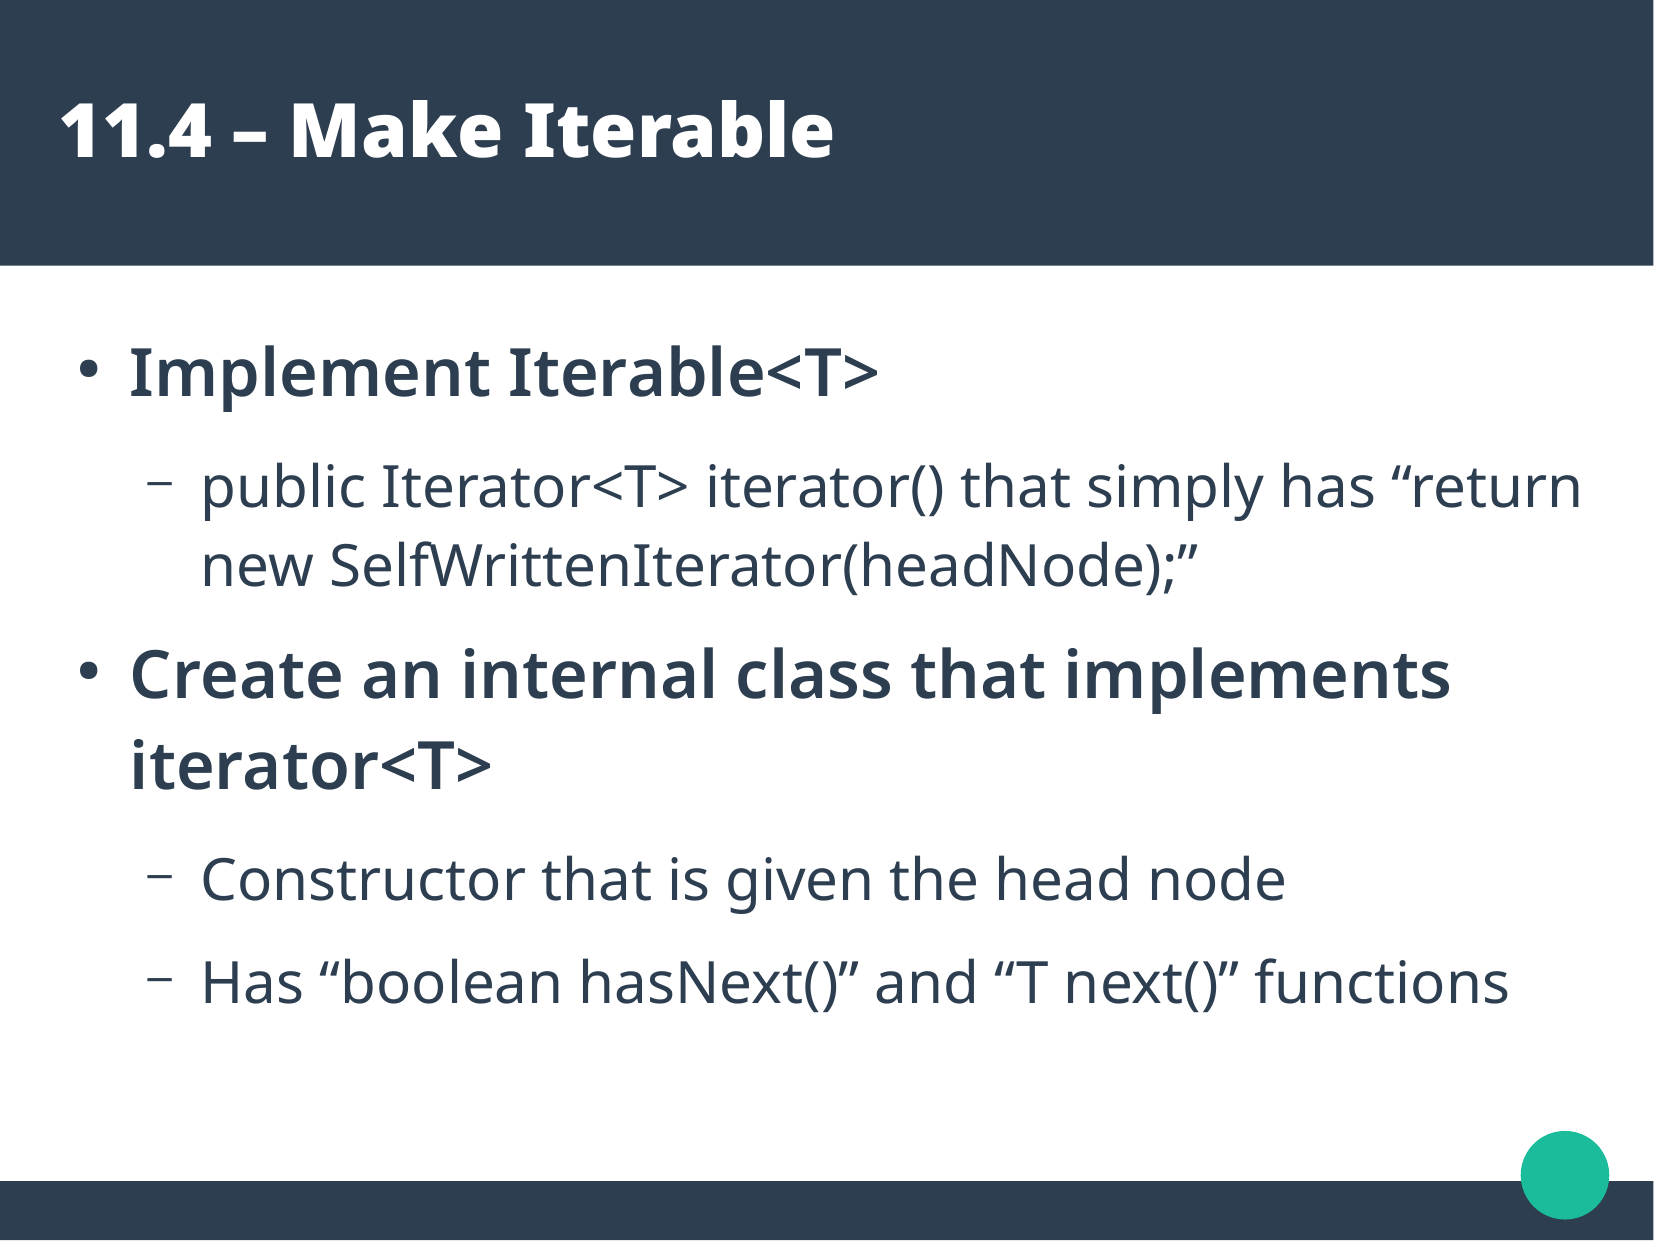

# 11.4 – Make Iterable
Implement Iterable<T>
public Iterator<T> iterator() that simply has “return new SelfWrittenIterator(headNode);”
Create an internal class that implements iterator<T>
Constructor that is given the head node
Has “boolean hasNext()” and “T next()” functions